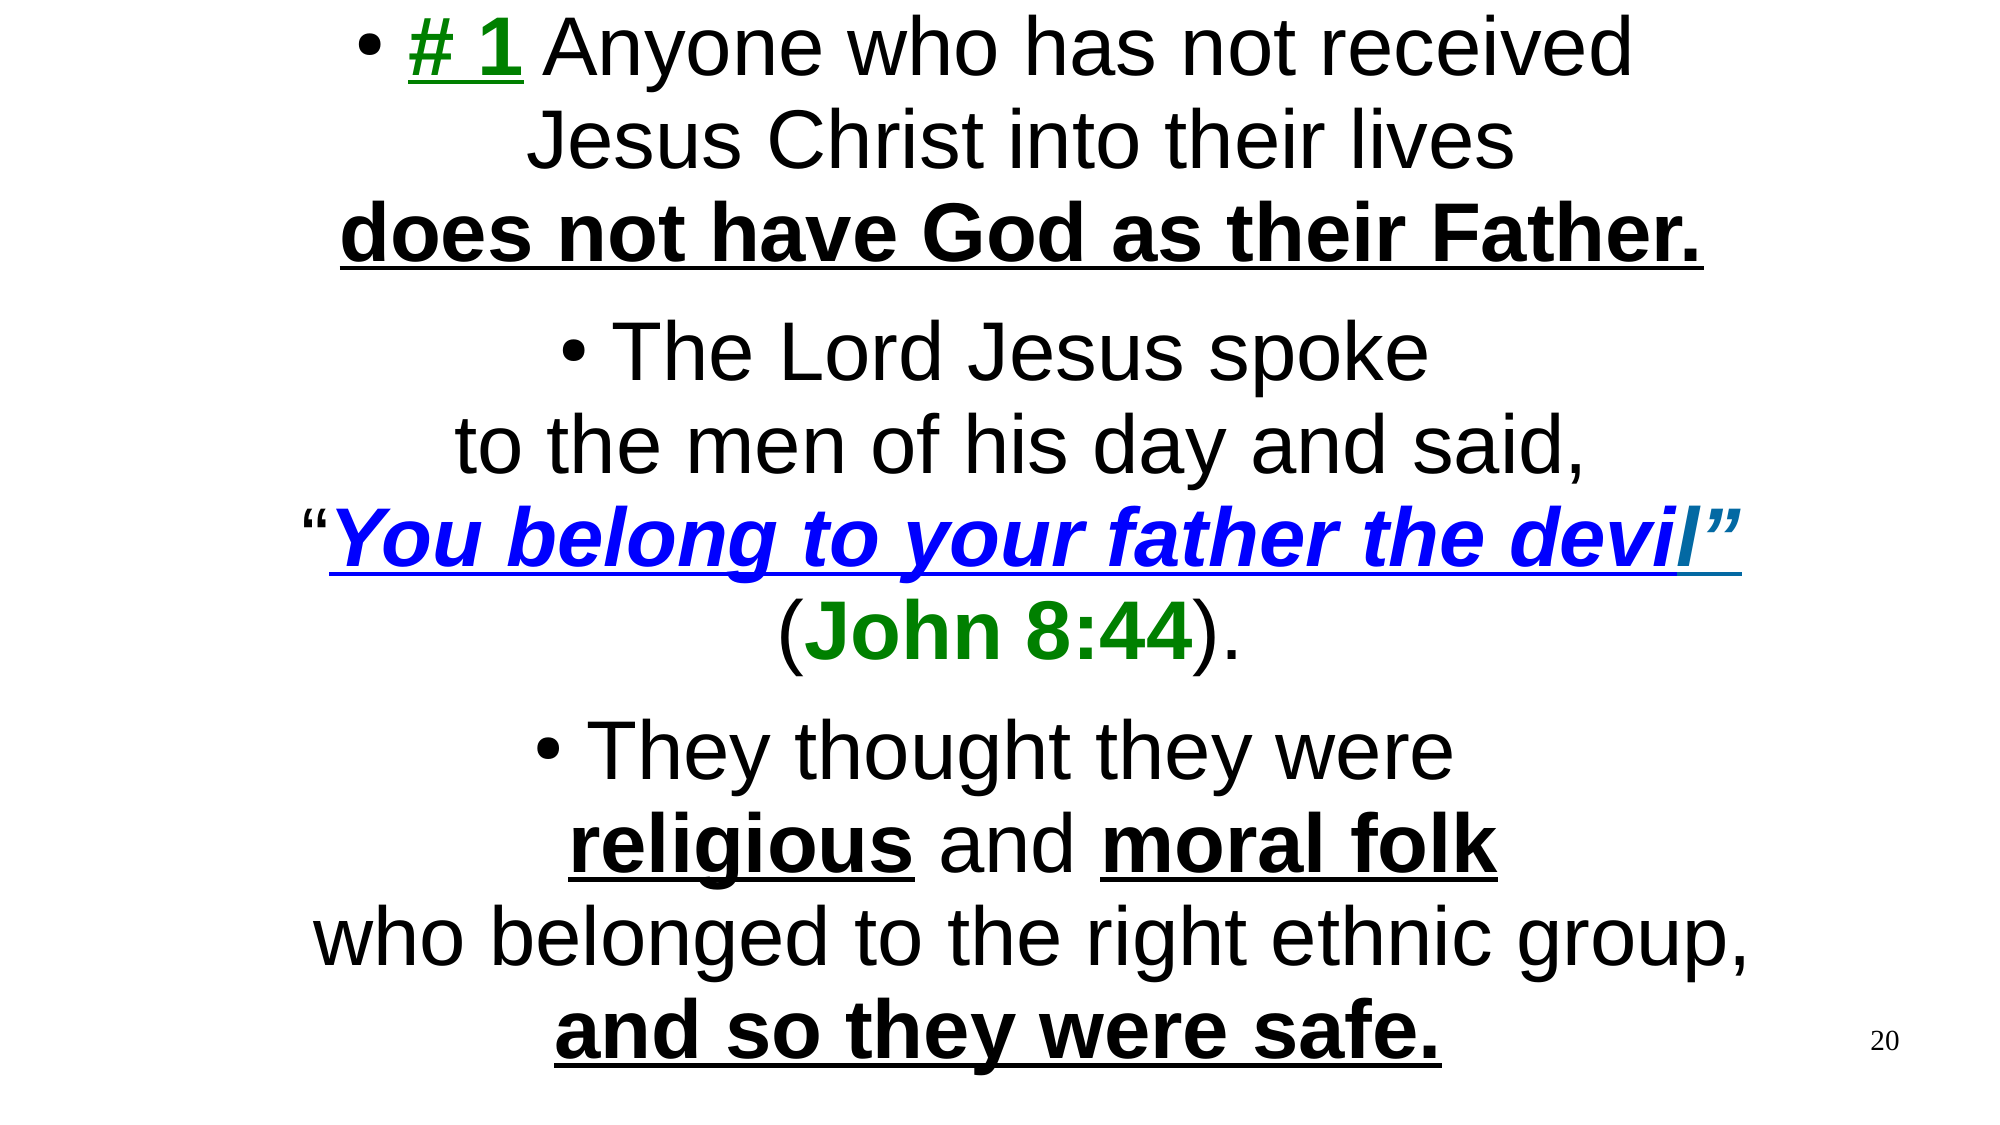

# # 1 Anyone who has not received Jesus Christ into their lives does not have God as their Father.
The Lord Jesus spoke
to the men of his day and said,
“You belong to your father the devil”
(John 8:44).
They thought they were
religious and moral folk
 who belonged to the right ethnic group,
and so they were safe.
20